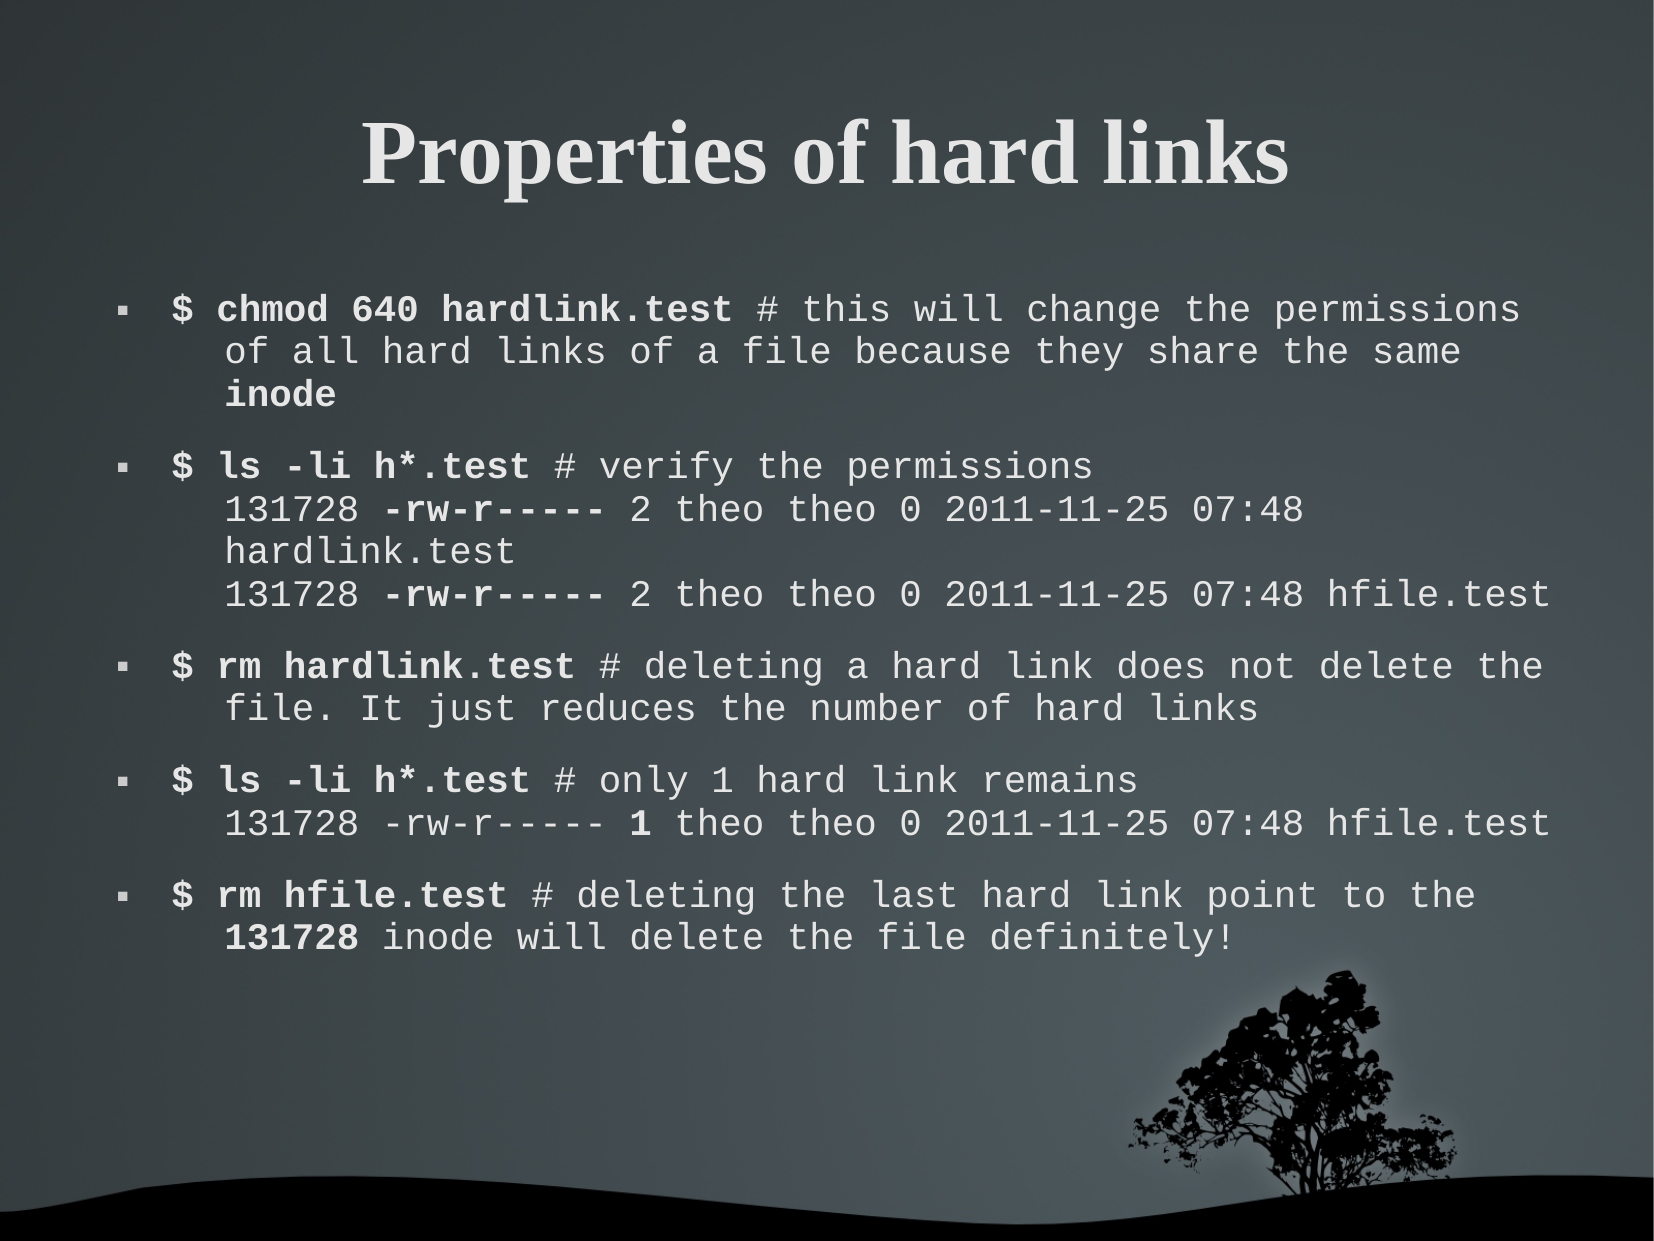

Properties of hard links
# $ chmod 640 hardlink.test # this will change the permissions of all hard links of a file because they share the same inode
$ ls -li h*.test # verify the permissions
131728 -rw-r----- 2 theo theo 0 2011-11-25 07:48 hardlink.test
131728 -rw-r----- 2 theo theo 0 2011-11-25 07:48 hfile.test
$ rm hardlink.test # deleting a hard link does not delete the file. It just reduces the number of hard links
$ ls -li h*.test # only 1 hard link remains
131728 -rw-r----- 1 theo theo 0 2011-11-25 07:48 hfile.test
$ rm hfile.test # deleting the last hard link point to the 131728 inode will delete the file definitely!